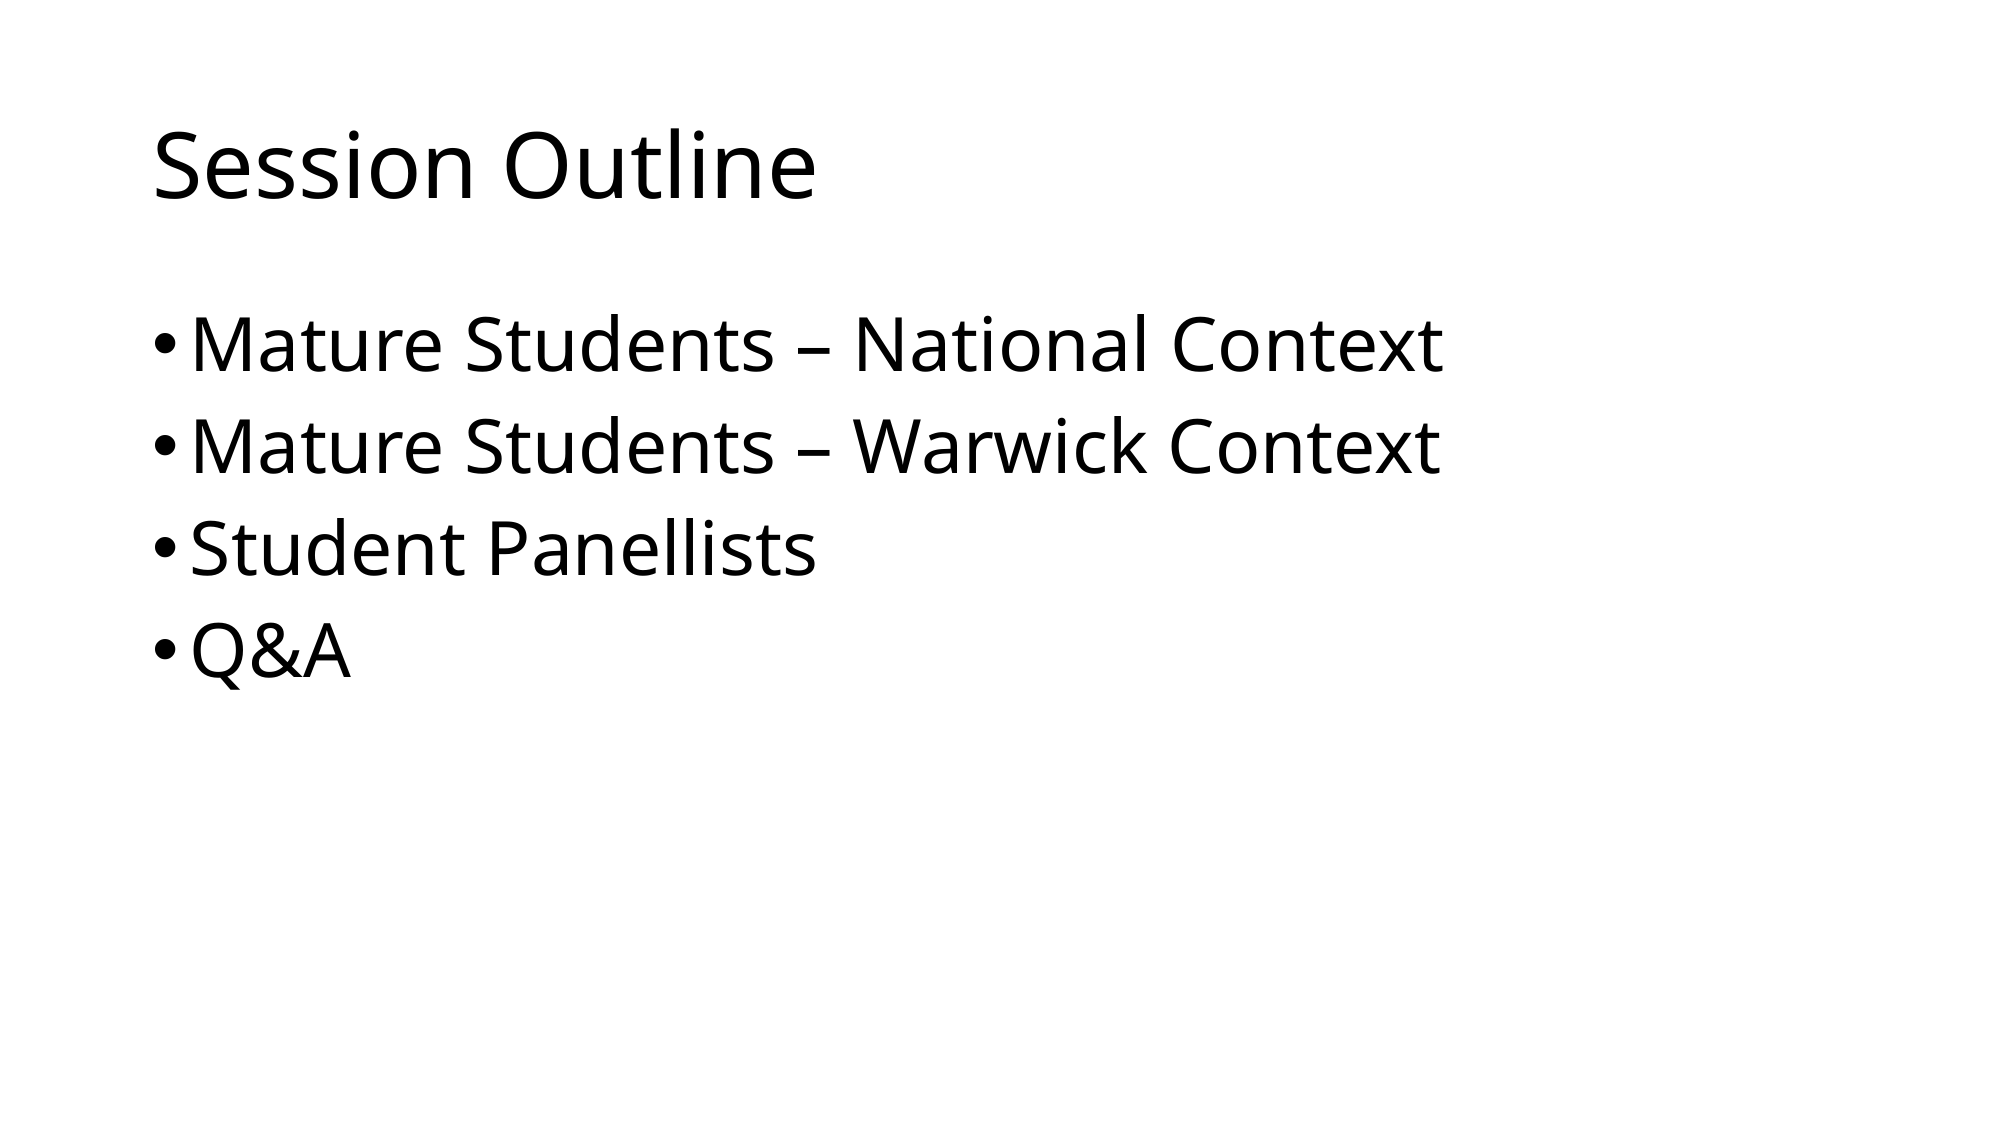

# Session Outline
Mature Students – National Context
Mature Students – Warwick Context
Student Panellists
Q&A